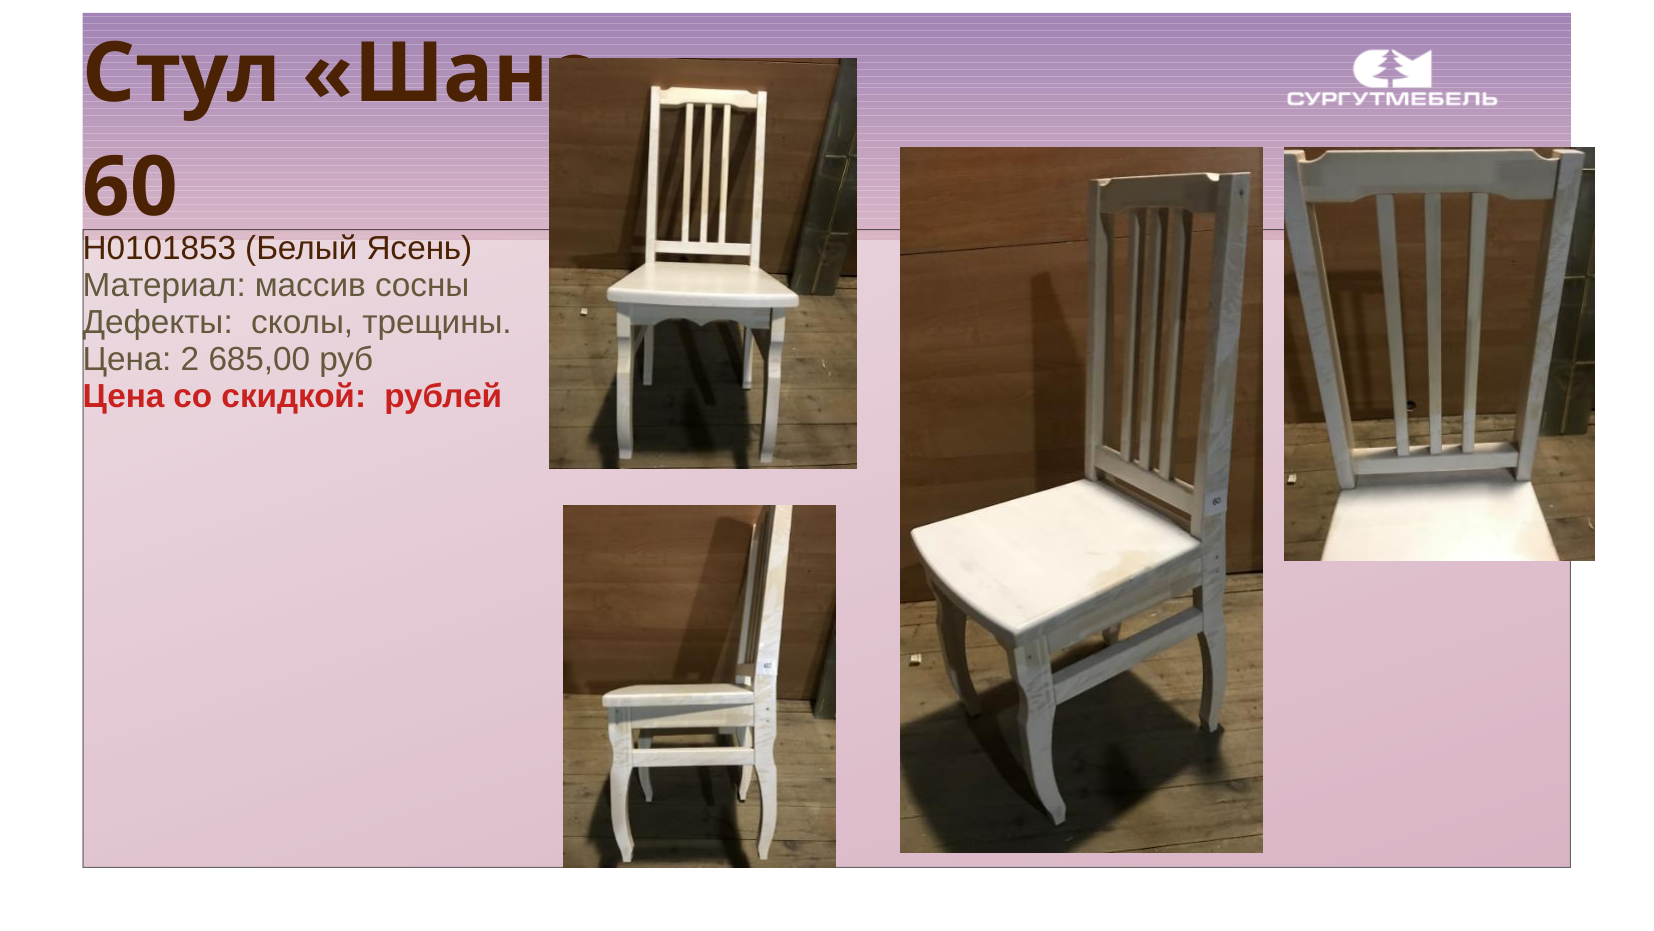

# Стул «Шанс» 60
Н0101853 (Белый Ясень)
Материал: массив сосны
Дефекты: сколы, трещины.
Цена: 2 685,00 руб
Цена со скидкой: рублей